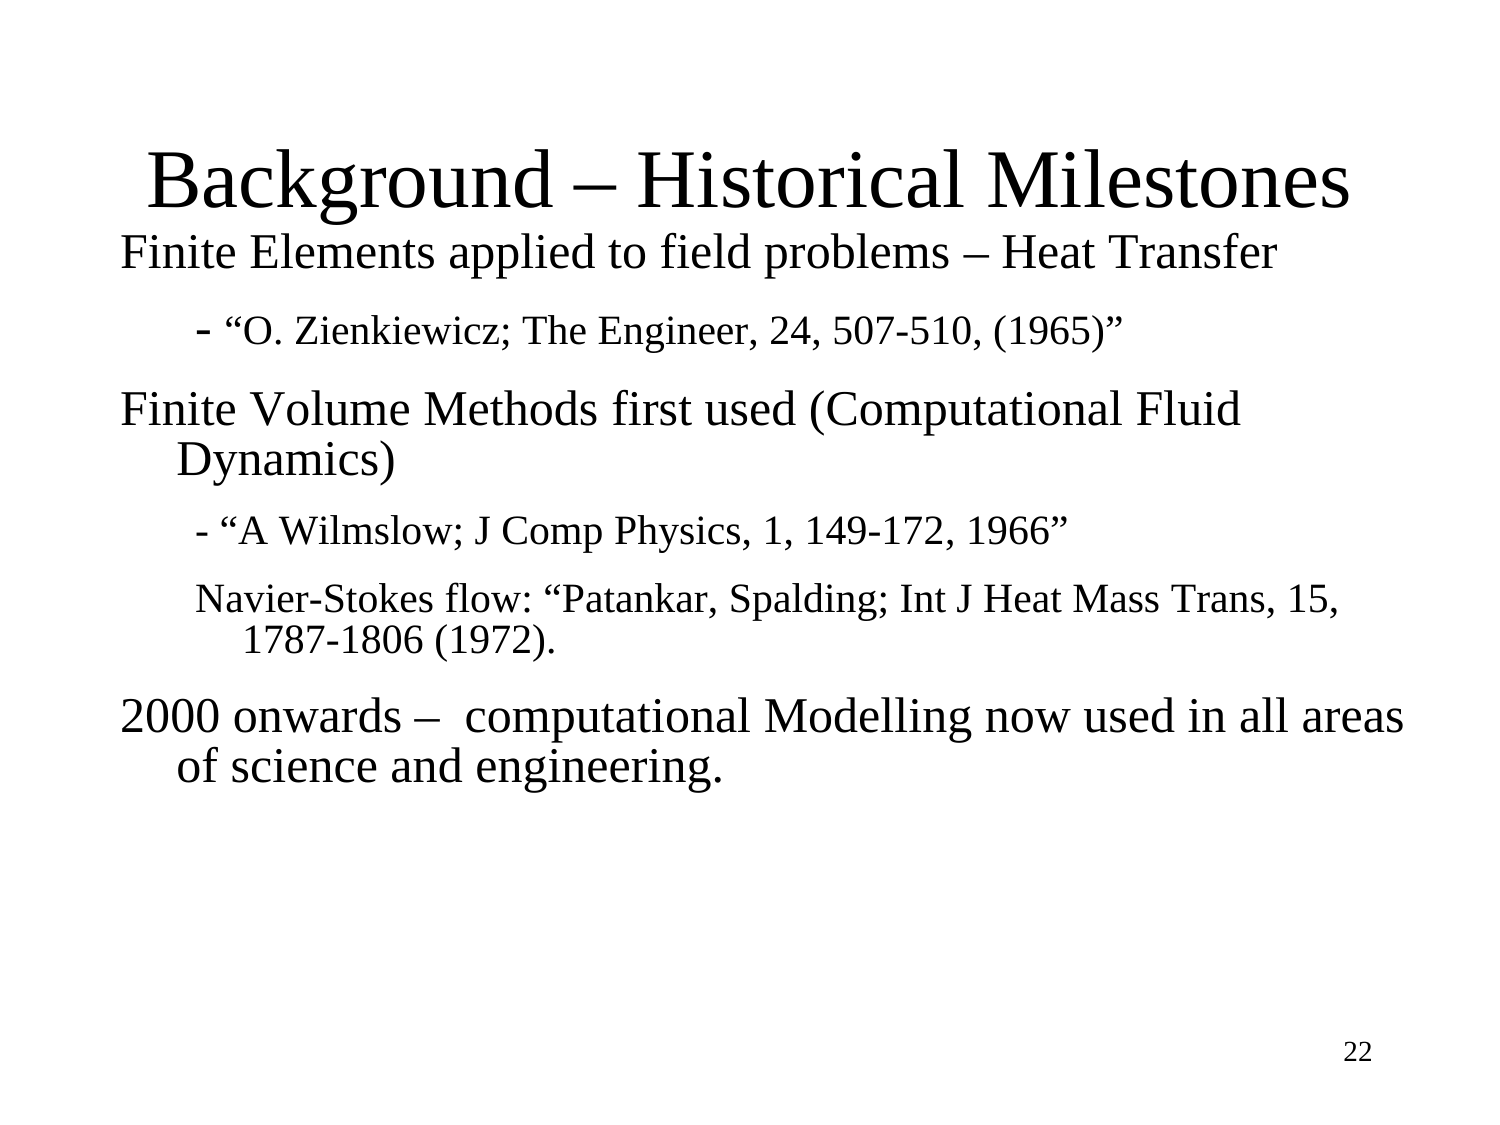

Background – Historical Milestones
# Finite Elements applied to field problems – Heat Transfer
- “O. Zienkiewicz; The Engineer, 24, 507-510, (1965)”
Finite Volume Methods first used (Computational Fluid Dynamics)
- “A Wilmslow; J Comp Physics, 1, 149-172, 1966”
Navier-Stokes flow: “Patankar, Spalding; Int J Heat Mass Trans, 15, 1787-1806 (1972).
2000 onwards – computational Modelling now used in all areas of science and engineering.